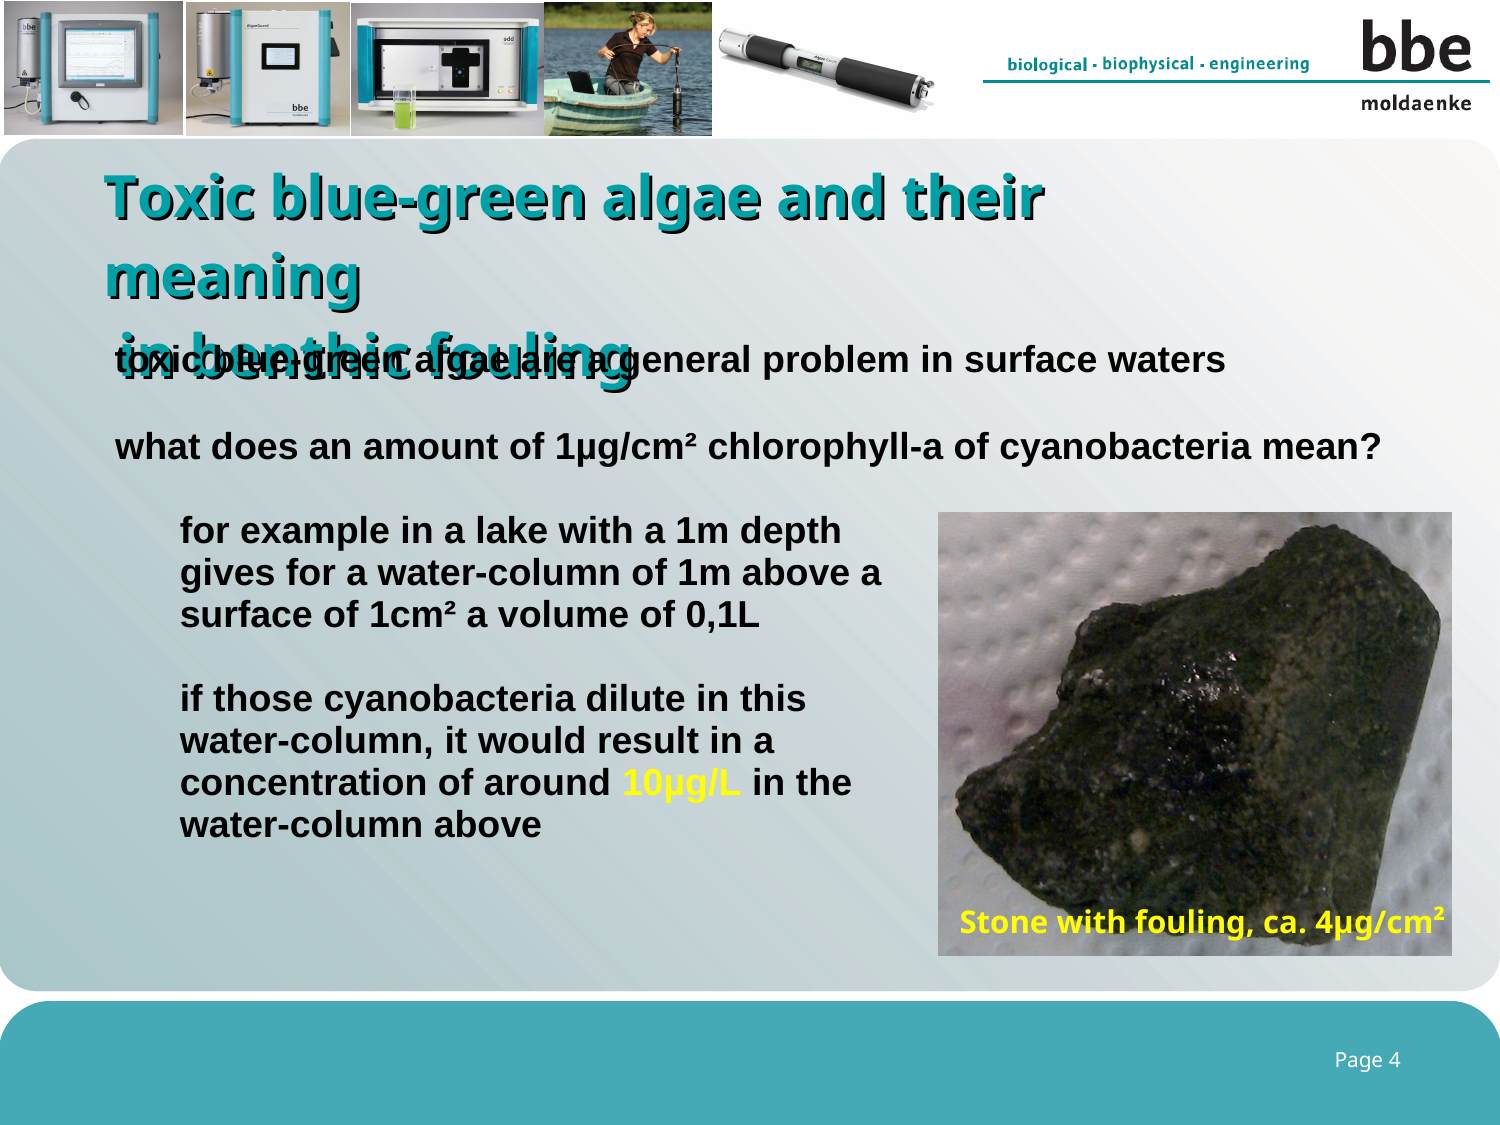

Toxic blue-green algae and their meaning
 in benthic fouling
 toxic blue-green algae are a general problem in surface waters
 what does an amount of 1µg/cm² chlorophyll-a of cyanobacteria mean?
 	for example in a lake with a 1m depth
 	gives for a water-column of 1m above a
	surface of 1cm² a volume of 0,1L
 	if those cyanobacteria dilute in this
	water-column, it would result in a
	concentration of around 10µg/L in the
	water-column above
Stone with fouling, ca. 4µg/cm²
4